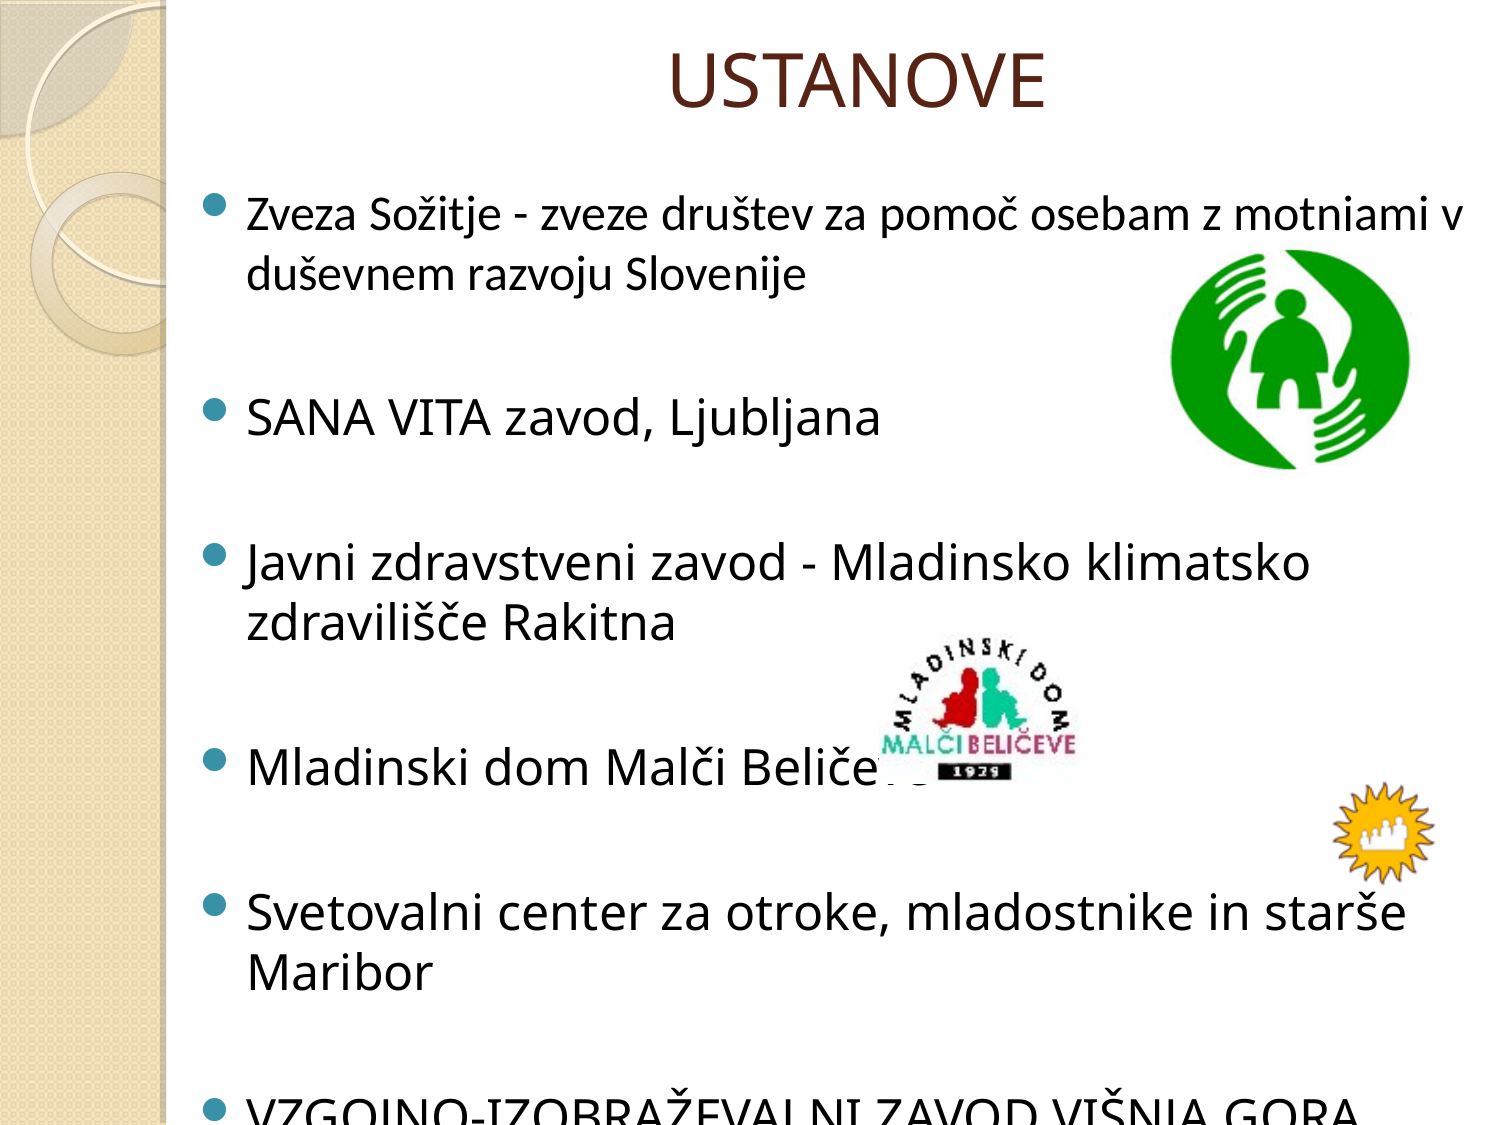

# USTANOVE
Zveza Sožitje - zveze društev za pomoč osebam z motnjami v duševnem razvoju Slovenije
SANA VITA zavod, Ljubljana
Javni zdravstveni zavod - Mladinsko klimatsko zdravilišče Rakitna
Mladinski dom Malči Beličeve
Svetovalni center za otroke, mladostnike in starše Maribor
VZGOJNO-IZOBRAŽEVALNI ZAVOD VIŠNJA GORA